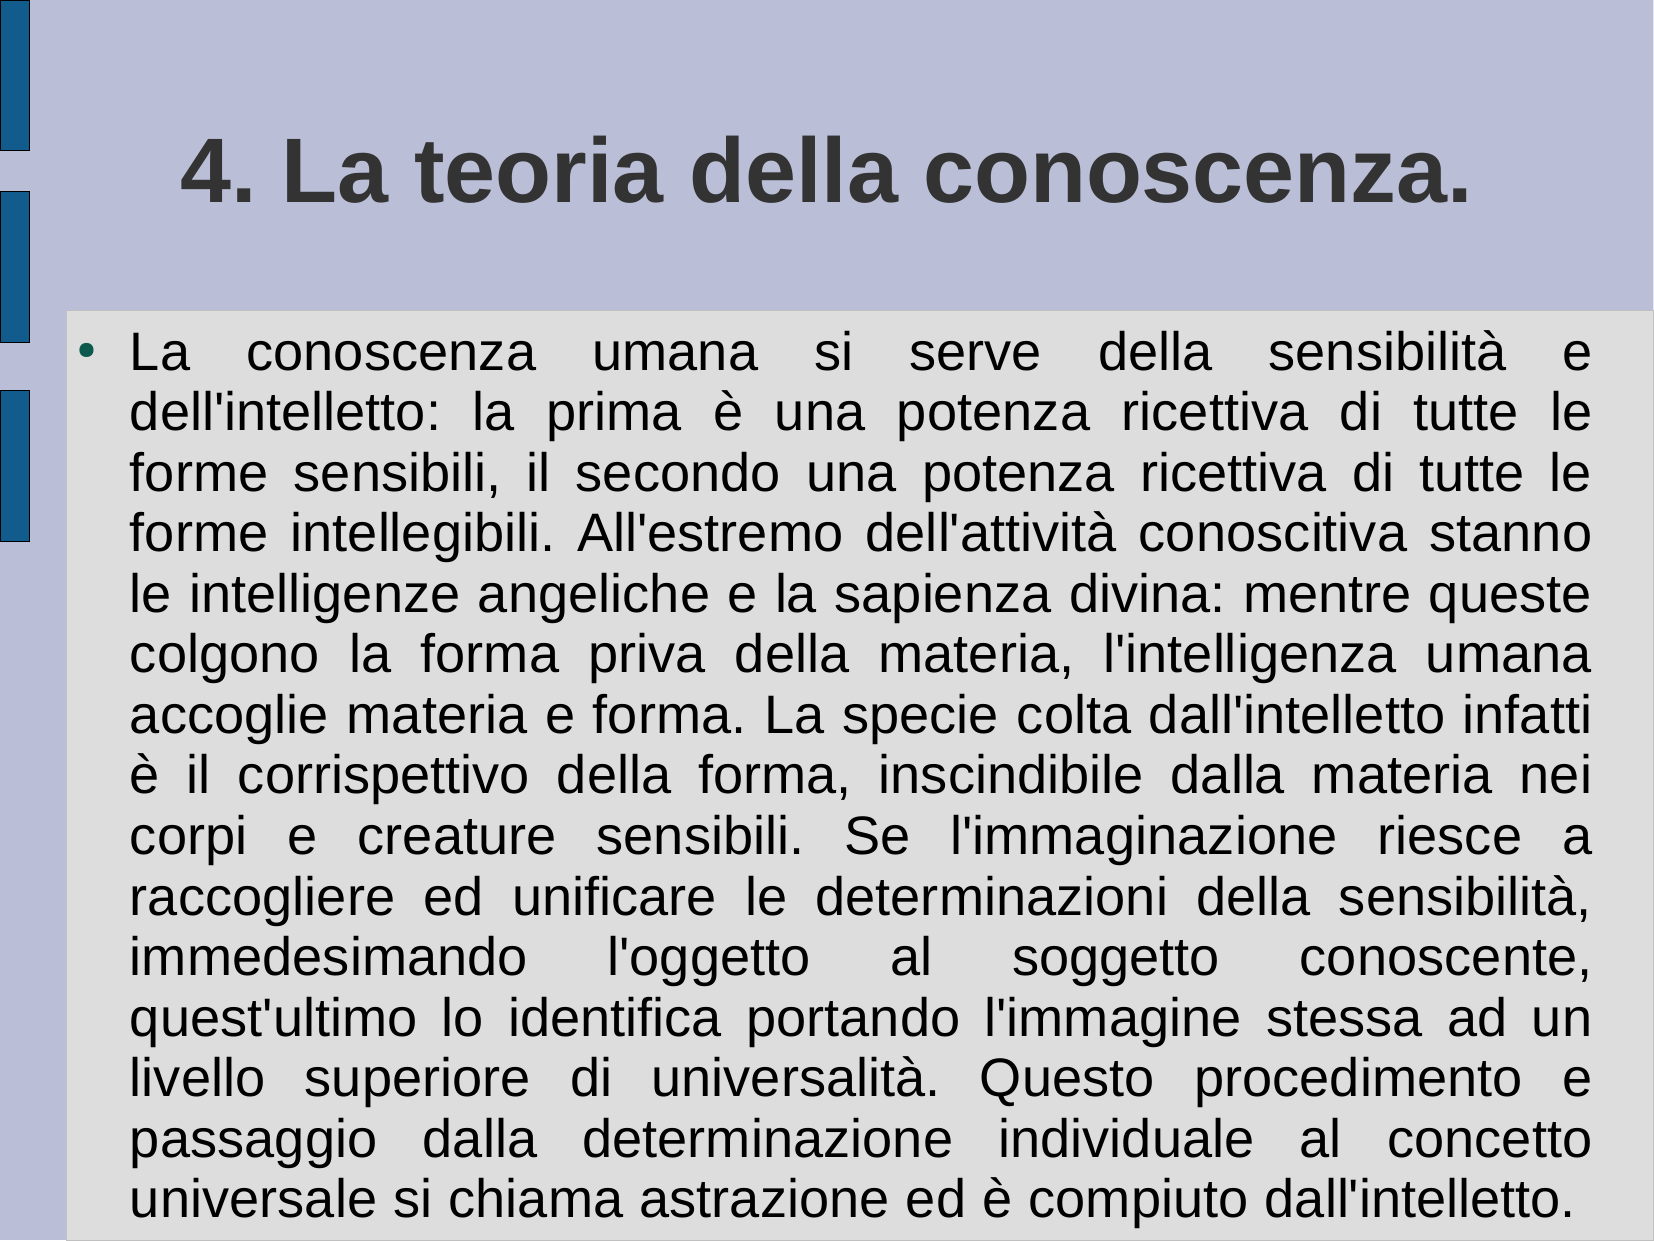

# 4. La teoria della conoscenza.
La conoscenza umana si serve della sensibilità e dell'intelletto: la prima è una potenza ricettiva di tutte le forme sensibili, il secondo una potenza ricettiva di tutte le forme intellegibili. All'estremo dell'attività conoscitiva stanno le intelligenze angeliche e la sapienza divina: mentre queste colgono la forma priva della materia, l'intelligenza umana accoglie materia e forma. La specie colta dall'intelletto infatti è il corrispettivo della forma, inscindibile dalla materia nei corpi e creature sensibili. Se l'immaginazione riesce a raccogliere ed unificare le determinazioni della sensibilità, immedesimando l'oggetto al soggetto conoscente, quest'ultimo lo identifica portando l'immagine stessa ad un livello superiore di universalità. Questo procedimento e passaggio dalla determinazione individuale al concetto universale si chiama astrazione ed è compiuto dall'intelletto.